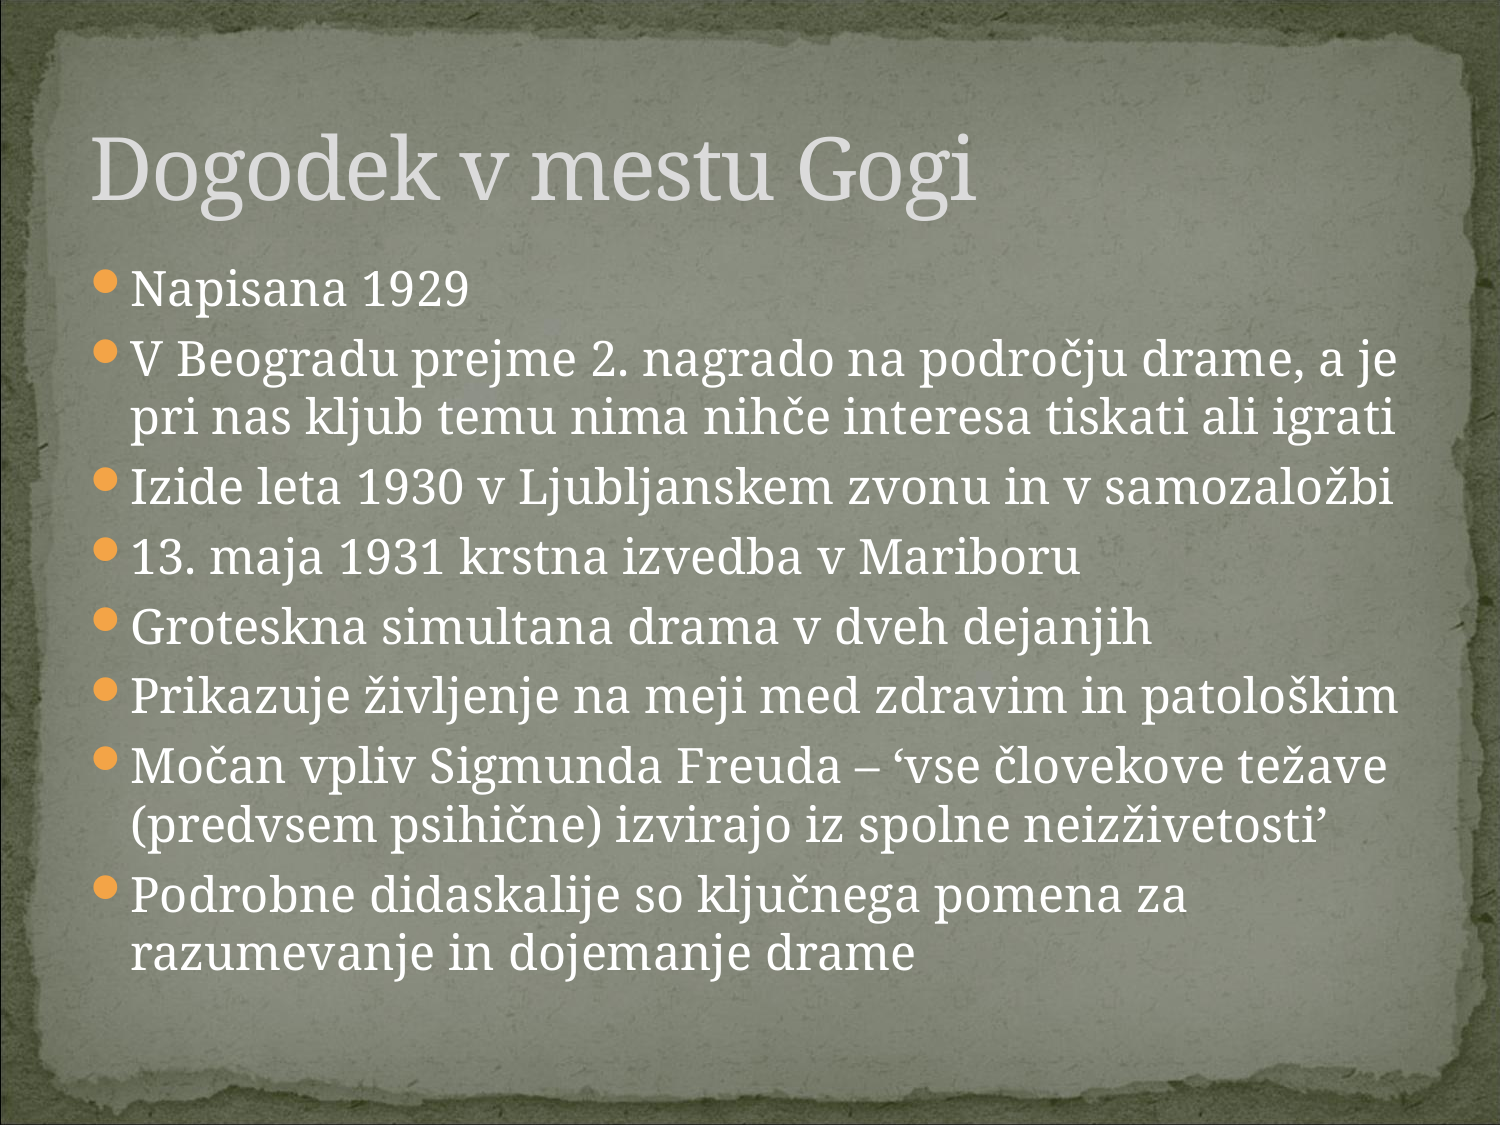

Dogodek v mestu Gogi
# Napisana 1929
V Beogradu prejme 2. nagrado na področju drame, a je pri nas kljub temu nima nihče interesa tiskati ali igrati
Izide leta 1930 v Ljubljanskem zvonu in v samozaložbi
13. maja 1931 krstna izvedba v Mariboru
Groteskna simultana drama v dveh dejanjih
Prikazuje življenje na meji med zdravim in patološkim
Močan vpliv Sigmunda Freuda – ‘vse človekove težave (predvsem psihične) izvirajo iz spolne neizživetosti’
Podrobne didaskalije so ključnega pomena za razumevanje in dojemanje drame